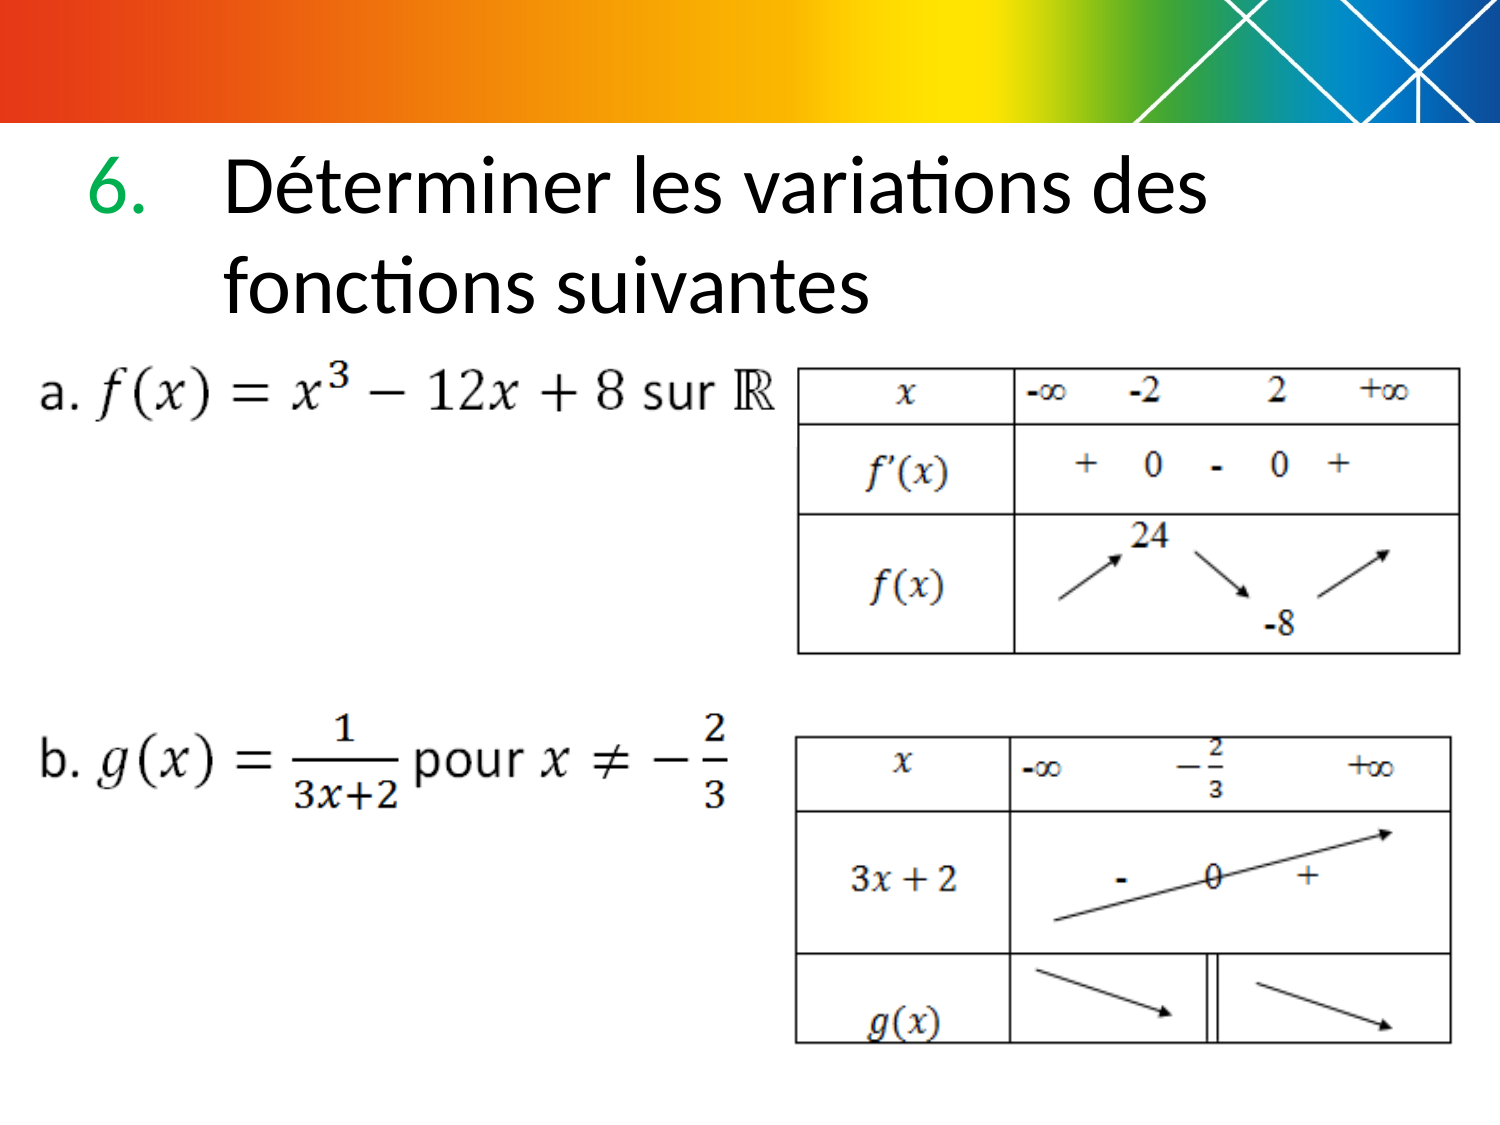

# Déterminer les variations des fonctions suivantes